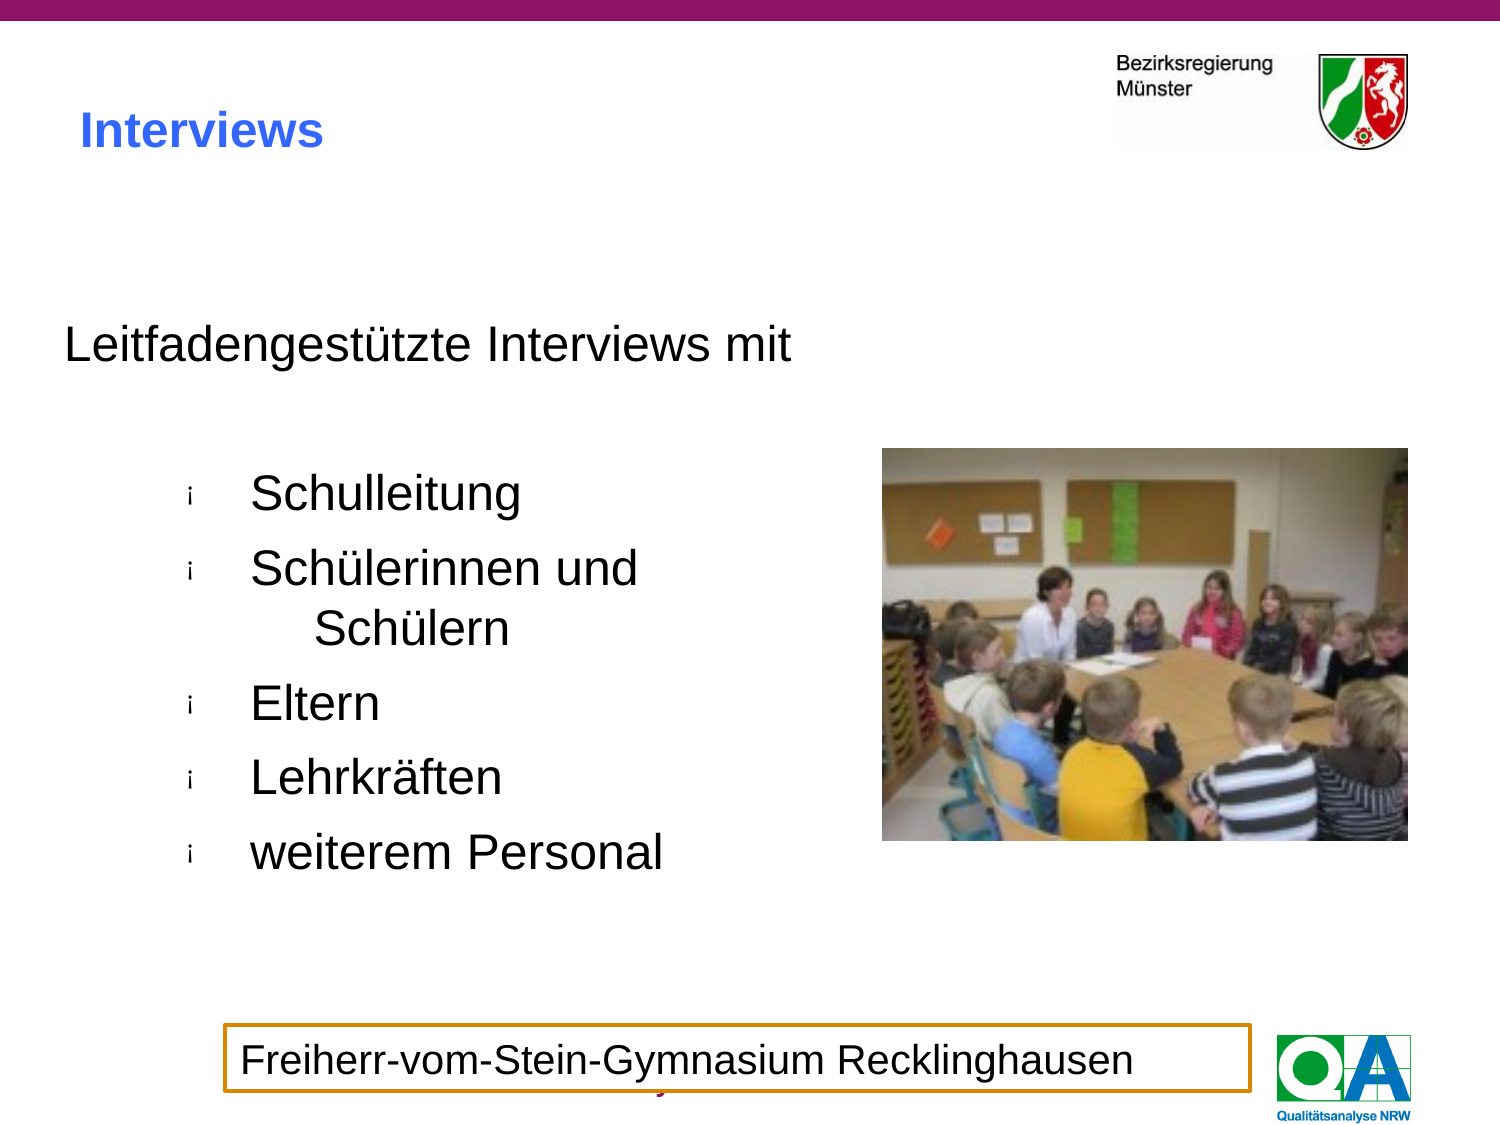

Interviews
Leitfadengestützte Interviews mit
Schulleitung
Schülerinnen und Schülern
Eltern
Lehrkräften
weiterem Personal
Freiherr-vom-Stein-Gymnasium Recklinghausen